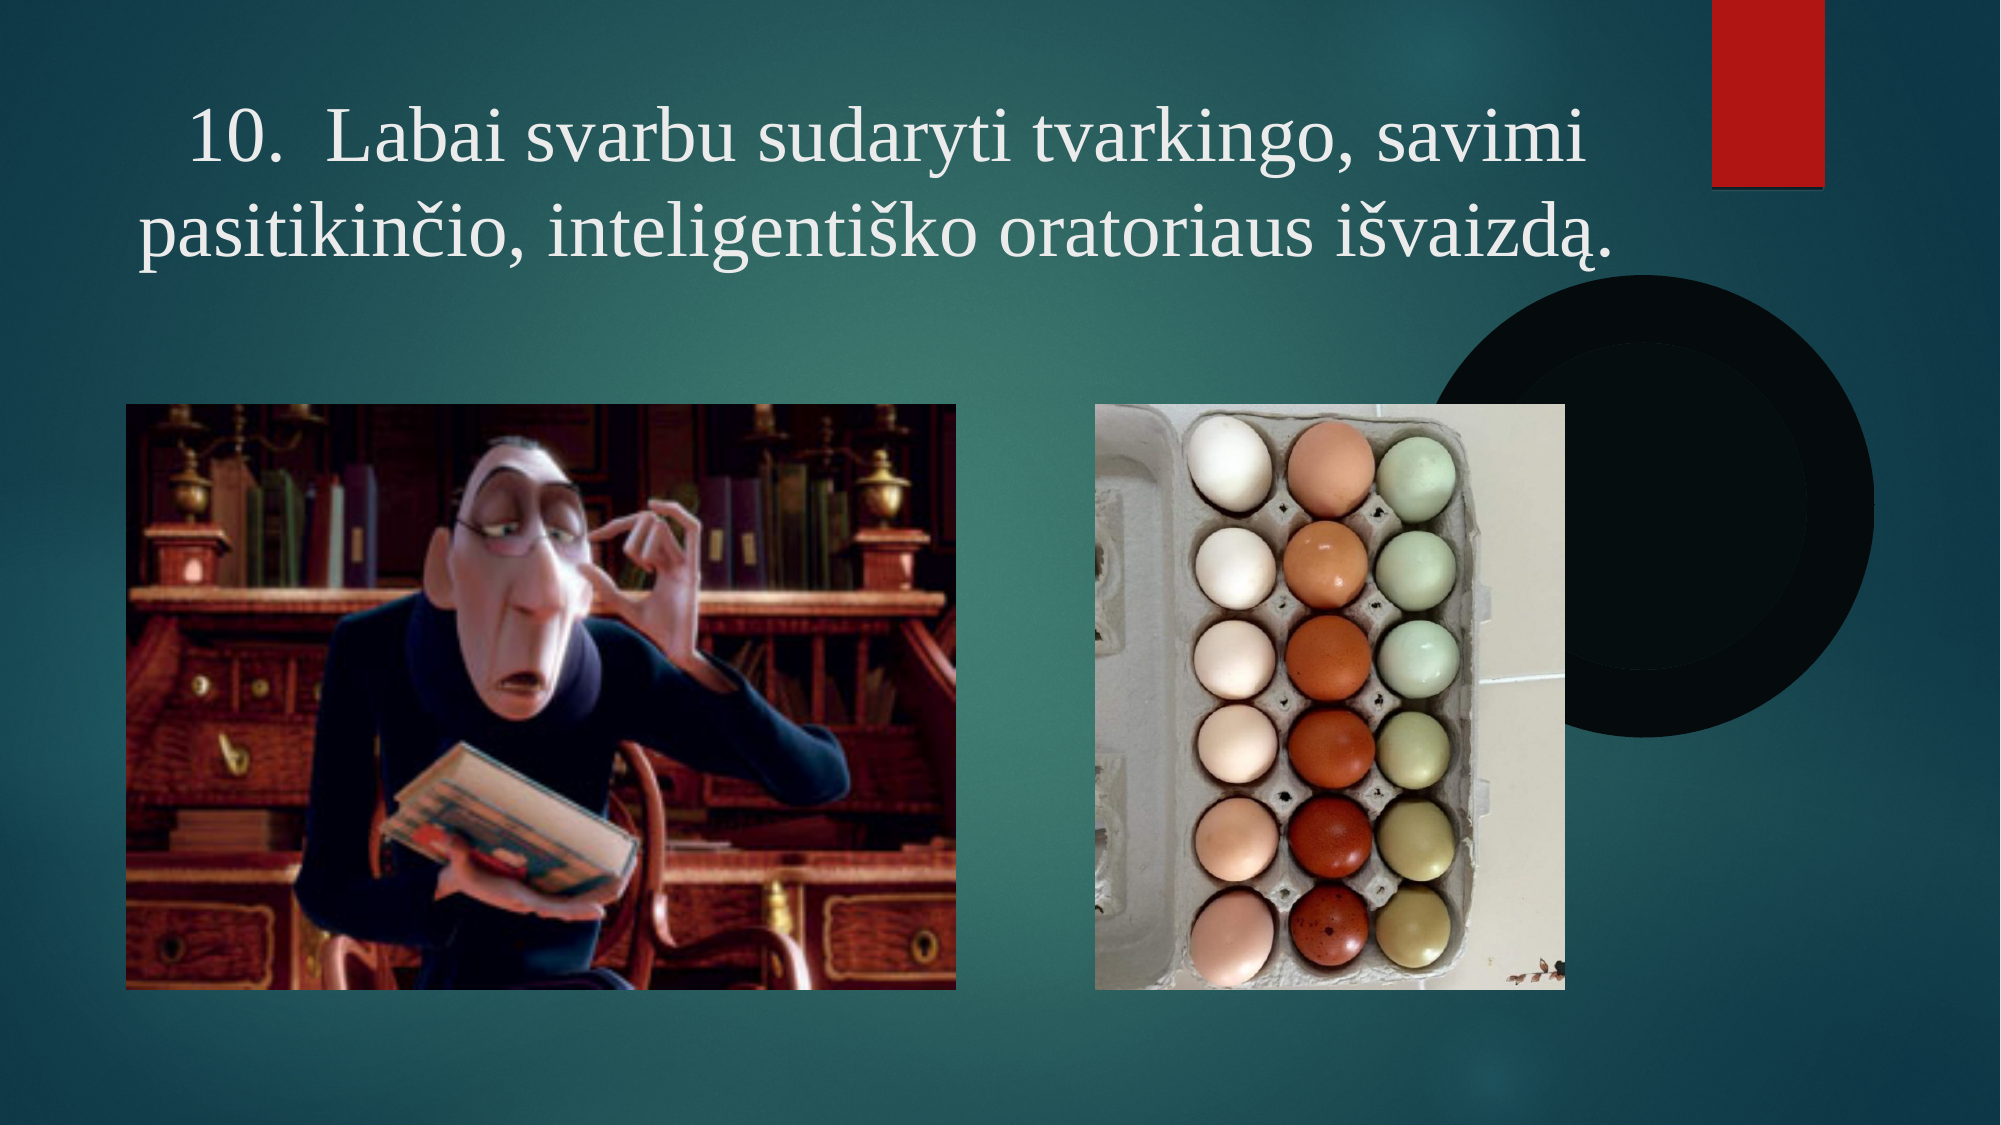

# 10. Labai svarbu sudaryti tvarkingo, savimi pasitikinčio, inteligentiško oratoriaus išvaizdą.